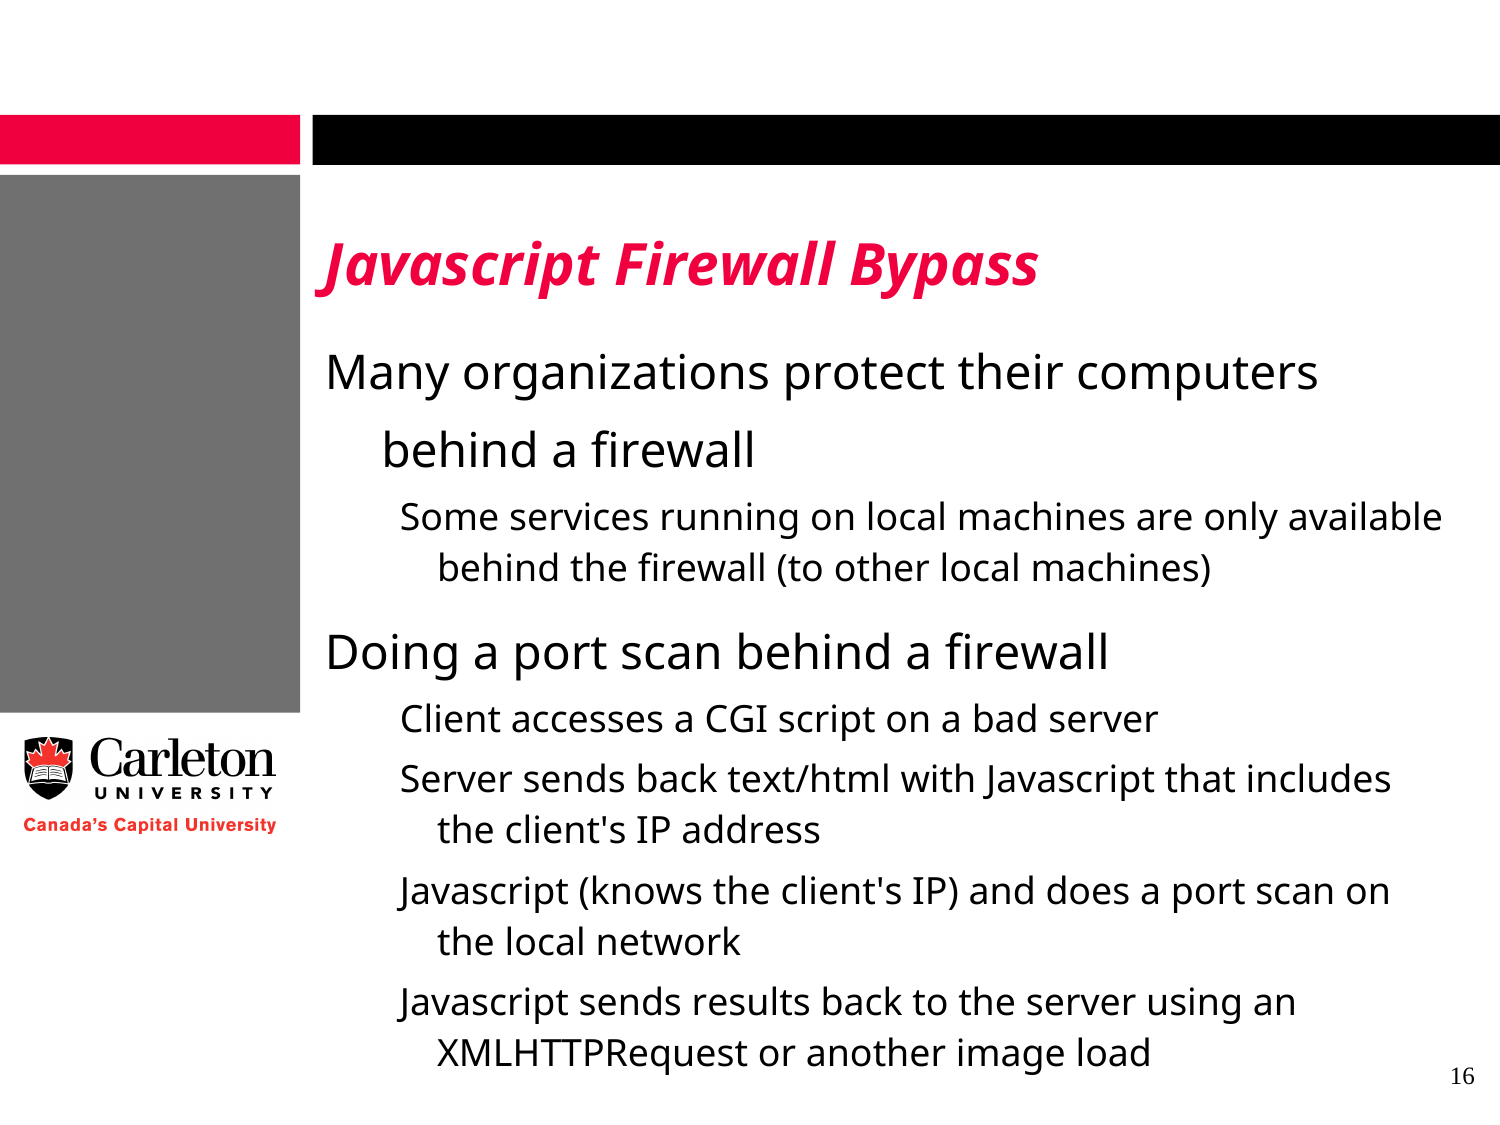

# Javascript Firewall Bypass
Many organizations protect their computers behind a firewall
Some services running on local machines are only available behind the firewall (to other local machines)
Doing a port scan behind a firewall
Client accesses a CGI script on a bad server
Server sends back text/html with Javascript that includes the client's IP address
Javascript (knows the client's IP) and does a port scan on the local network
Javascript sends results back to the server using an XMLHTTPRequest or another image load
16